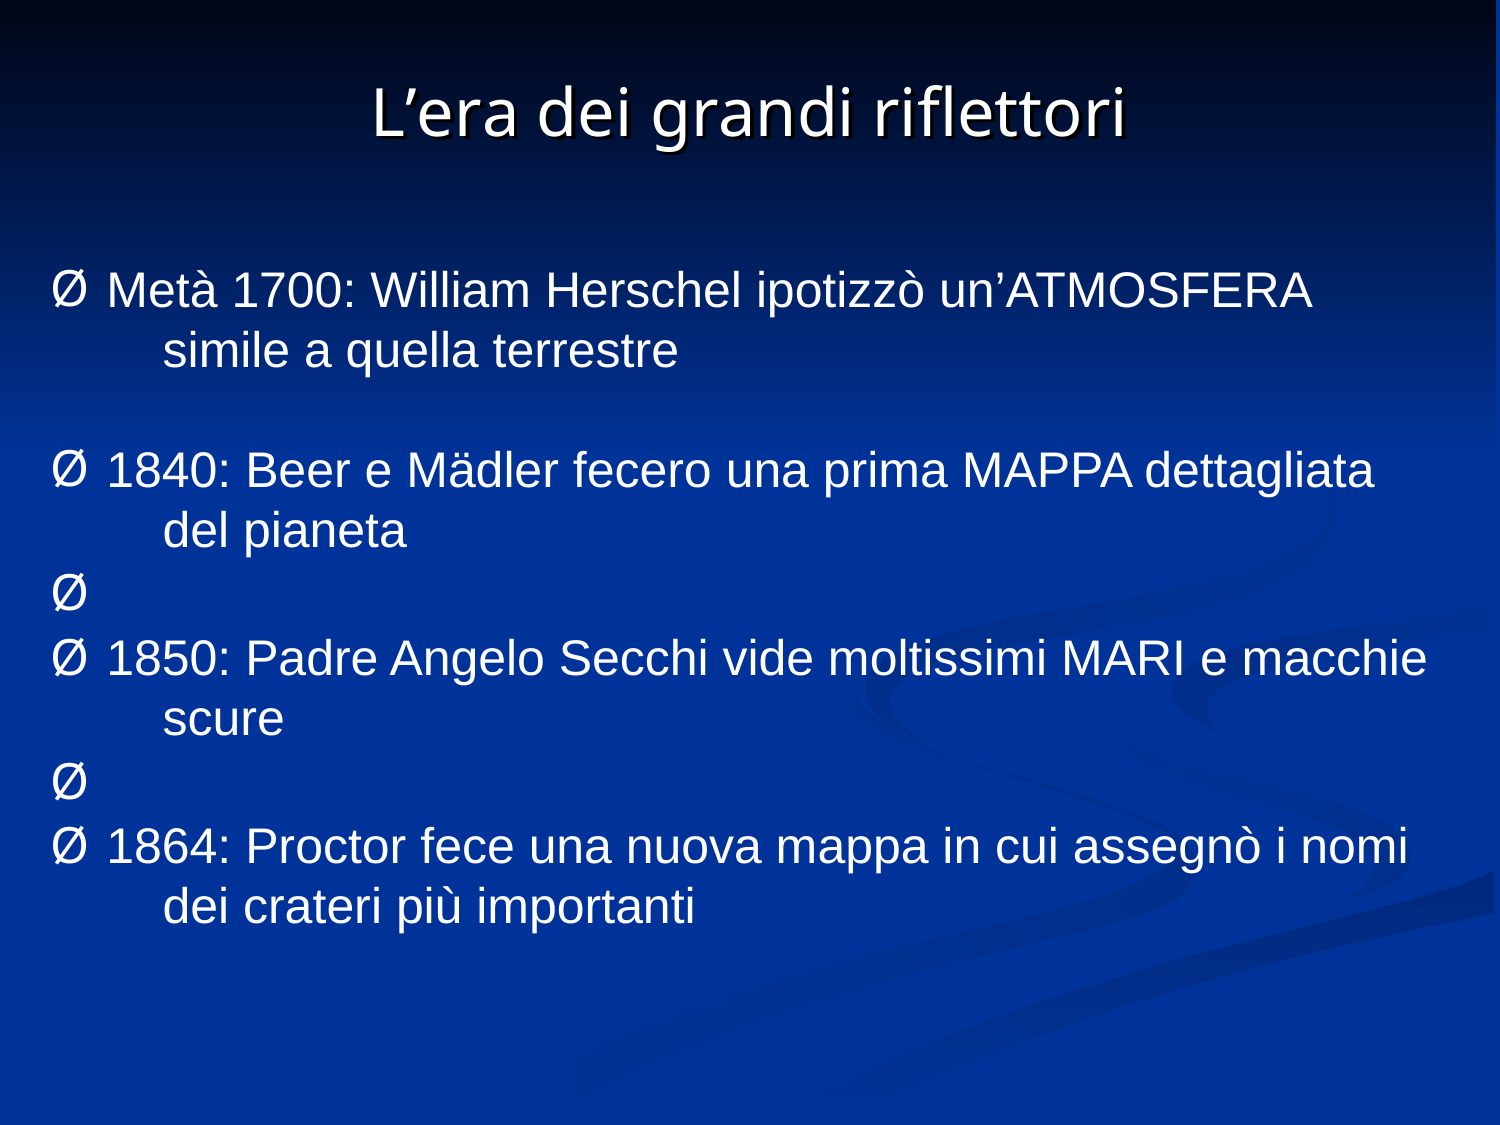

L’era dei grandi riflettori
Metà 1700: William Herschel ipotizzò un’ATMOSFERA simile a quella terrestre
1840: Beer e Mädler fecero una prima MAPPA dettagliata del pianeta
1850: Padre Angelo Secchi vide moltissimi MARI e macchie scure
1864: Proctor fece una nuova mappa in cui assegnò i nomi dei crateri più importanti